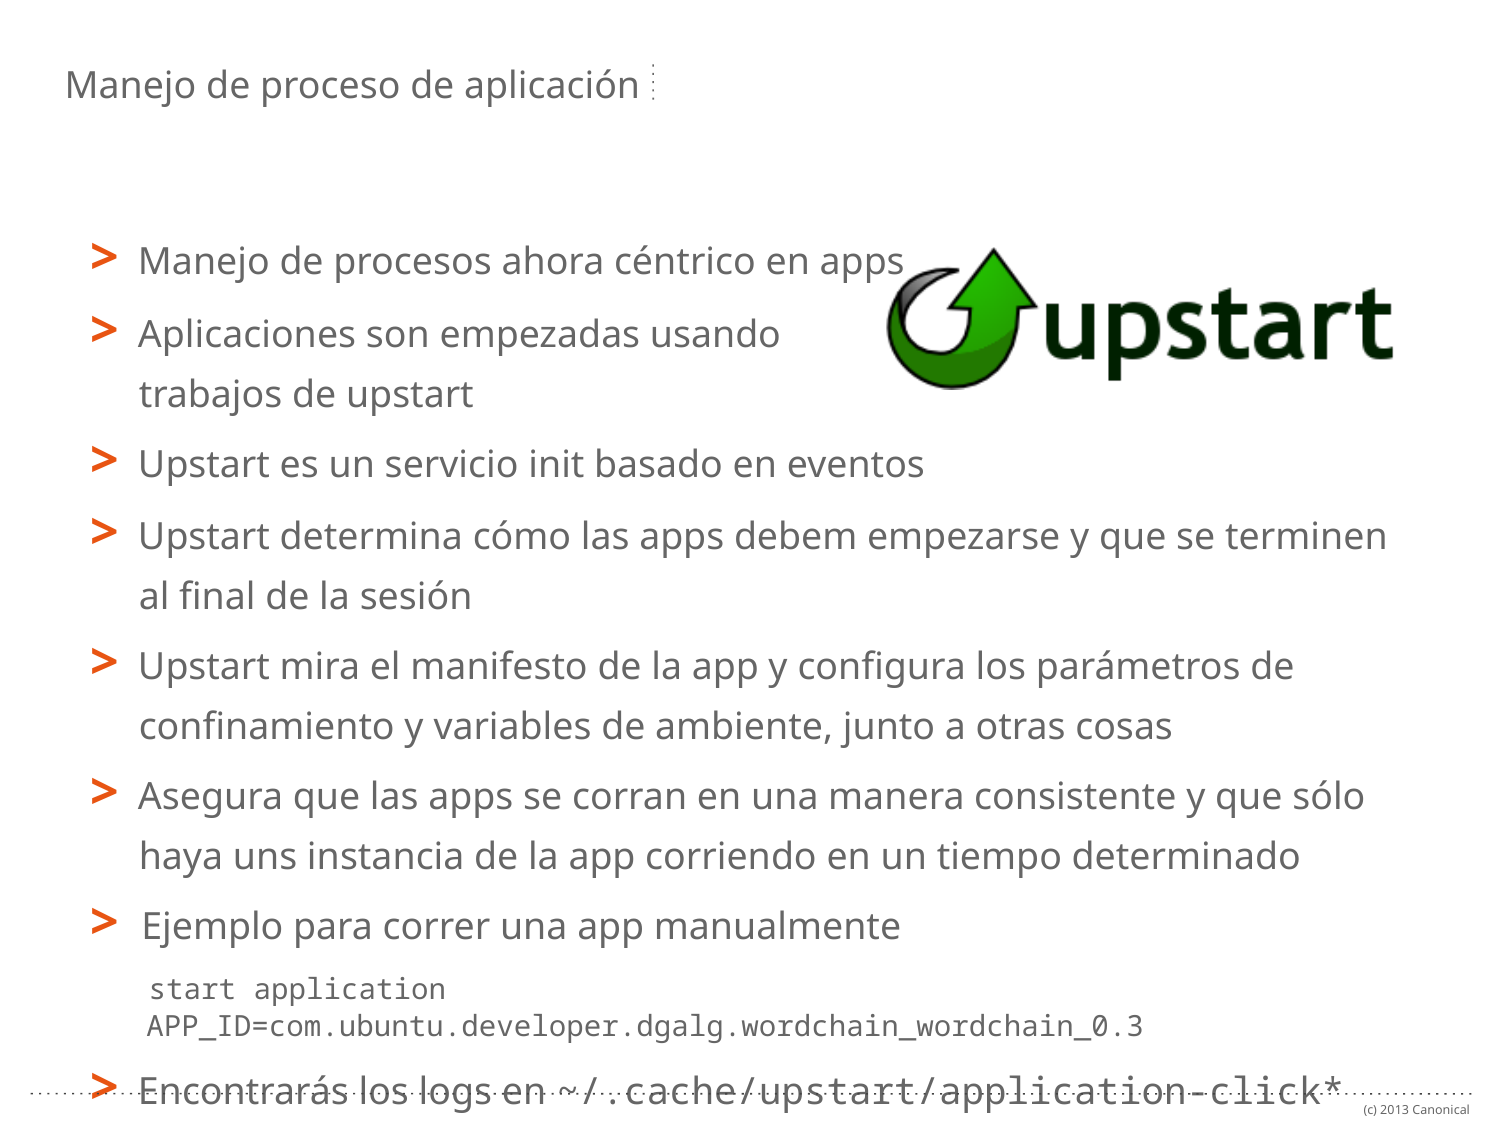

Manejo de proceso de aplicación
# > Manejo de procesos ahora céntrico en apps
> Aplicaciones son empezadas usando
 trabajos de upstart
> Upstart es un servicio init basado en eventos
> Upstart determina cómo las apps debem empezarse y que se terminen
 al final de la sesión
> Upstart mira el manifesto de la app y configura los parámetros de
 confinamiento y variables de ambiente, junto a otras cosas
> Asegura que las apps se corran en una manera consistente y que sólo
 haya uns instancia de la app corriendo en un tiempo determinado
> Ejemplo para correr una app manualmente
 start application APP_ID=com.ubuntu.developer.dgalg.wordchain_wordchain_0.3
> Encontrarás los logs en ~/.cache/upstart/application-click*
(c) 2013 Canonical